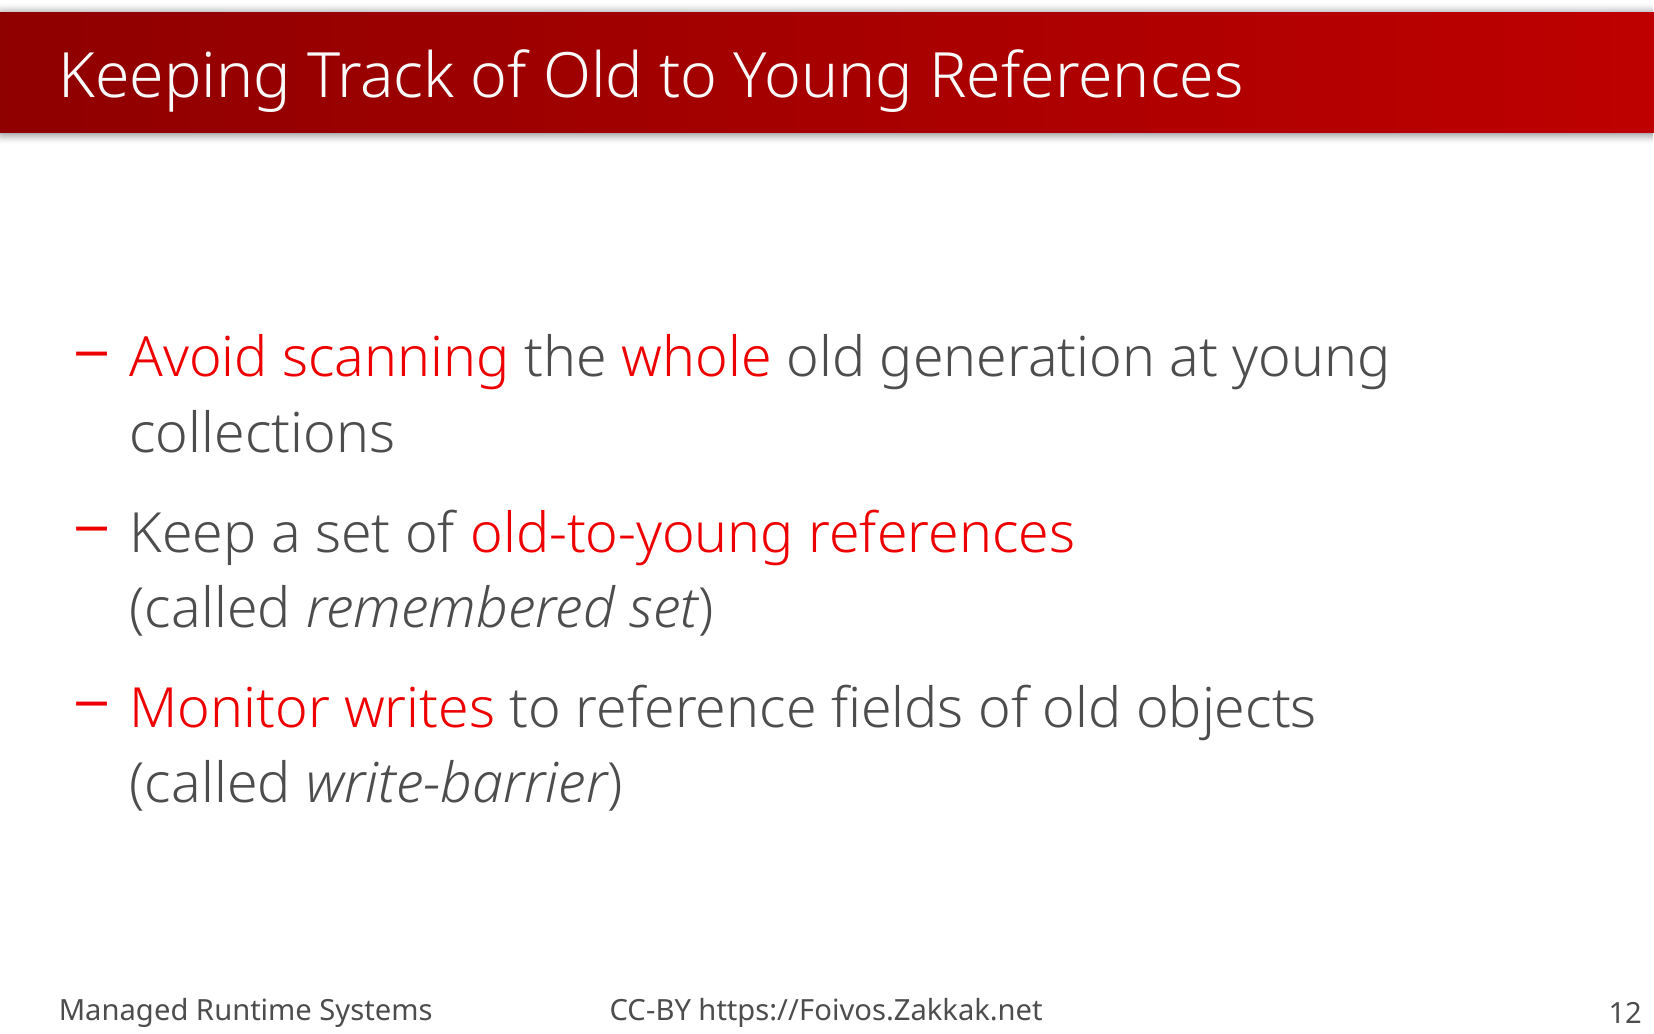

# Keeping Track of Old to Young References
Avoid scanning the whole old generation at young collections
Keep a set of old-to-young references
(called remembered set)
Monitor writes to reference fields of old objects
(called write-barrier)
Managed Runtime Systems
CC-BY https://Foivos.Zakkak.net
12